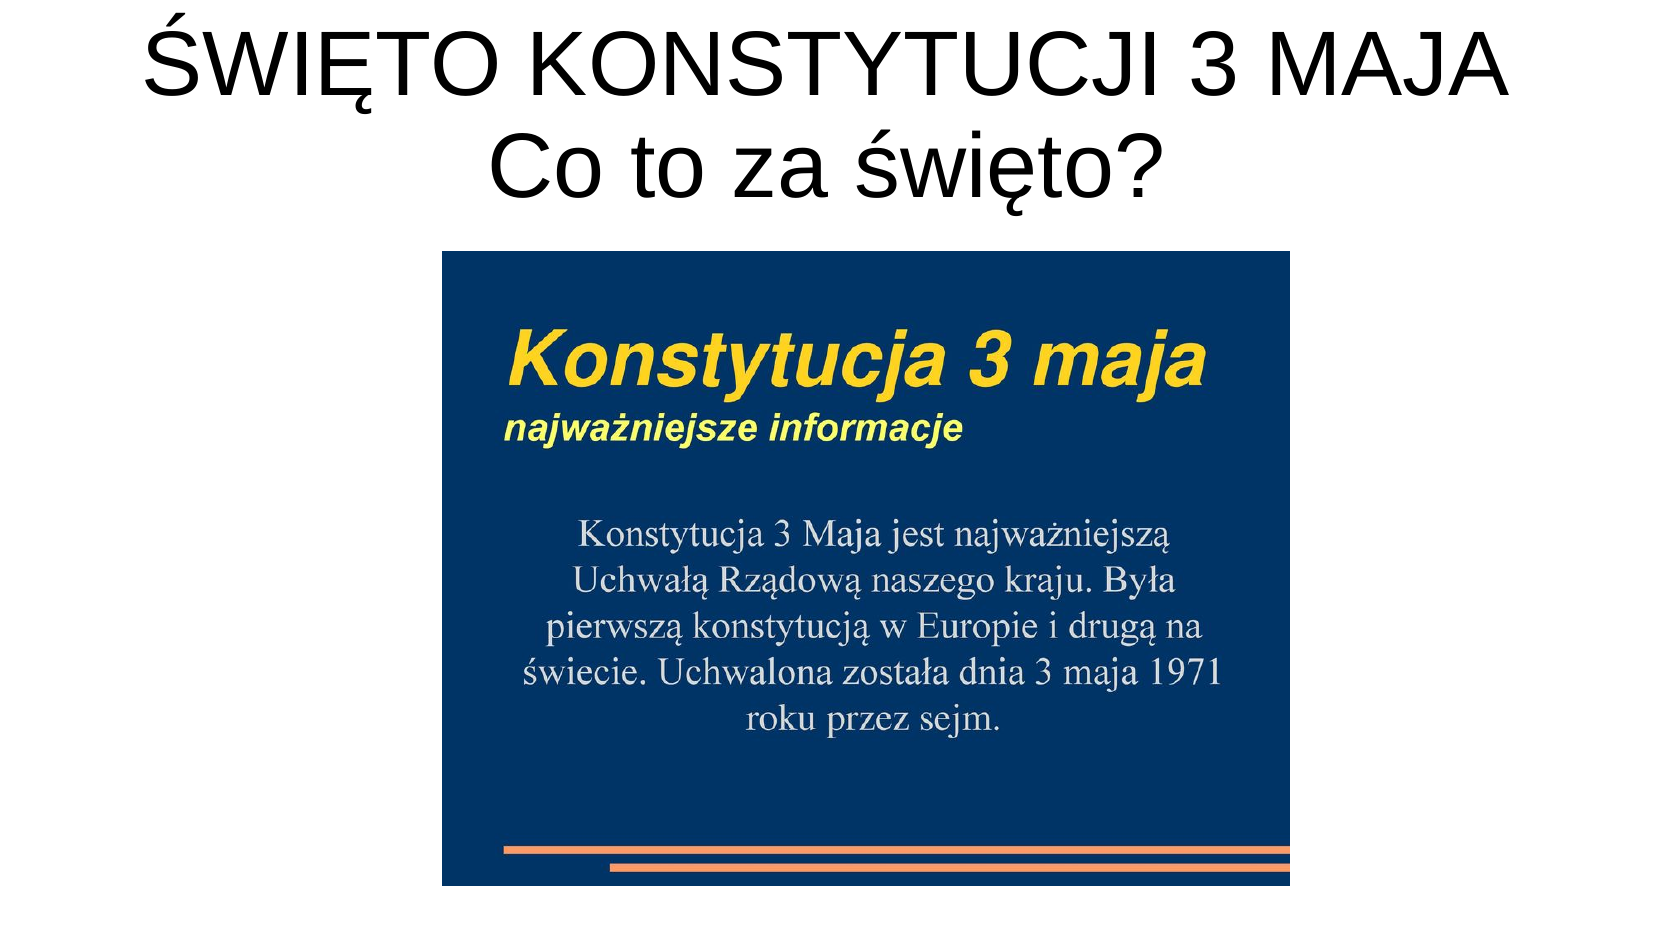

# ŚWIĘTO KONSTYTUCJI 3 MAJA Co to za święto?